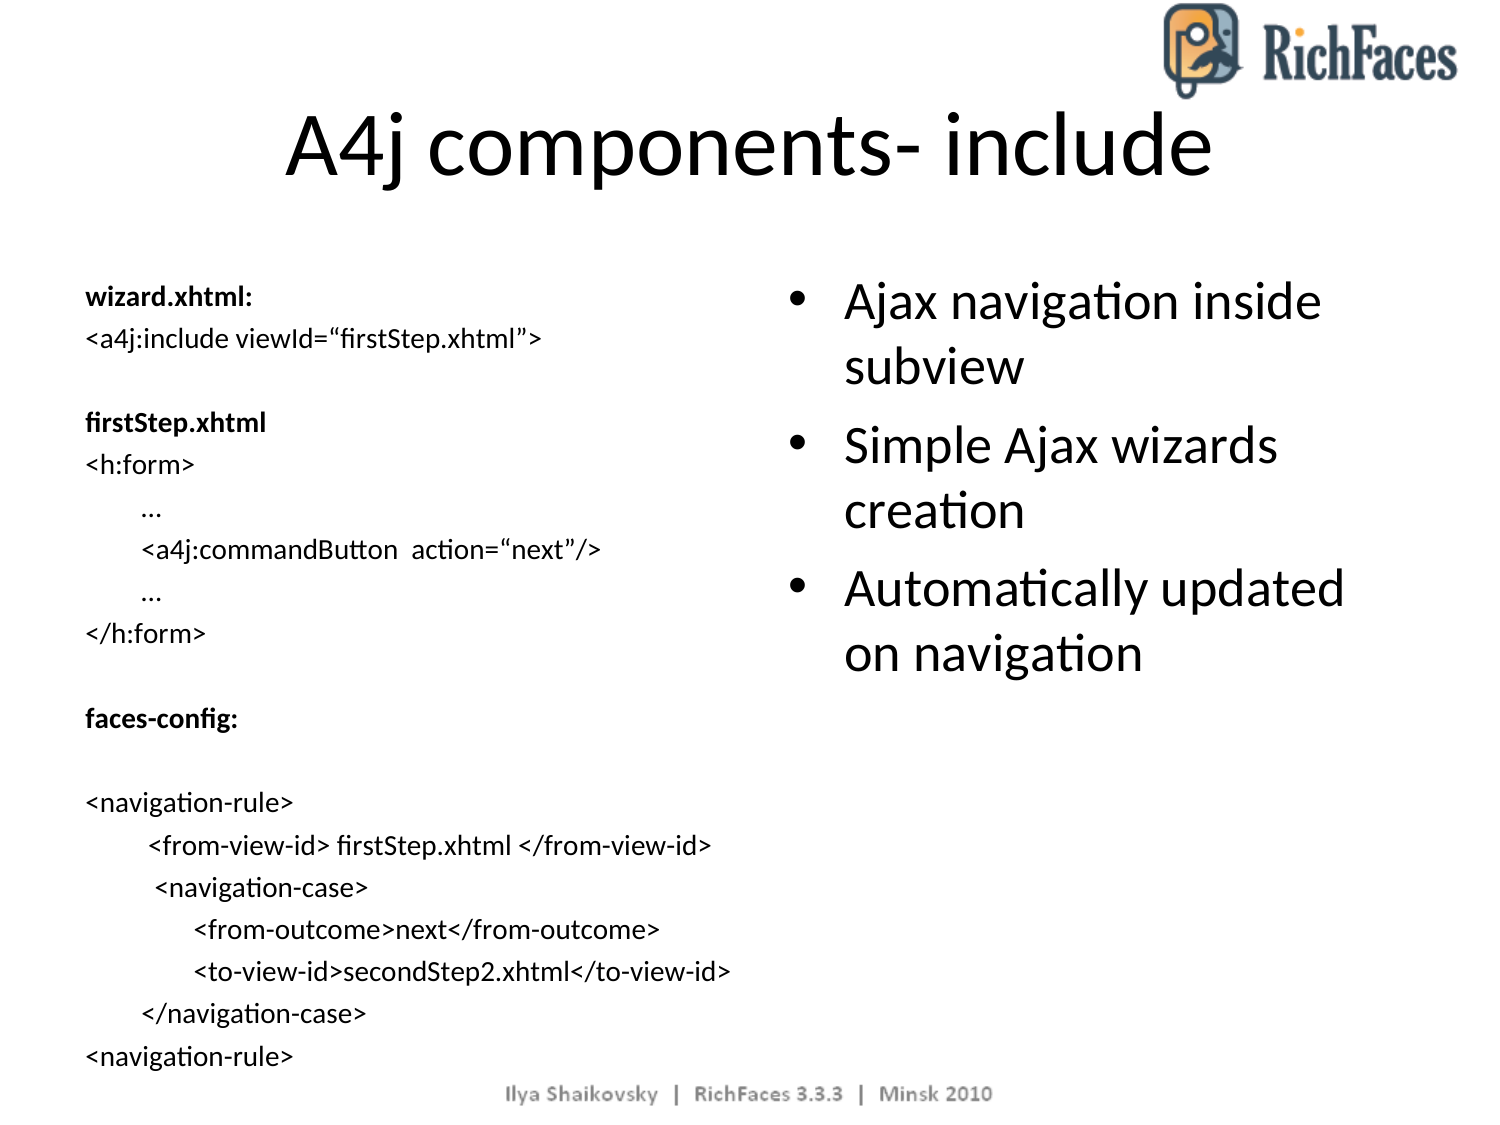

# A4j components- include
Ajax navigation inside subview
Simple Ajax wizards creation
Automatically updated on navigation
wizard.xhtml:
<a4j:include viewId=“firstStep.xhtml”>
firstStep.xhtml
<h:form>
	…
	<a4j:commandButton action=“next”/>
	…
</h:form>
faces-config:
<navigation-rule>
	 <from-view-id> firstStep.xhtml </from-view-id>
	 <navigation-case>
	 <from-outcome>next</from-outcome>
	 <to-view-id>secondStep2.xhtml</to-view-id>
	</navigation-case>
<navigation-rule>